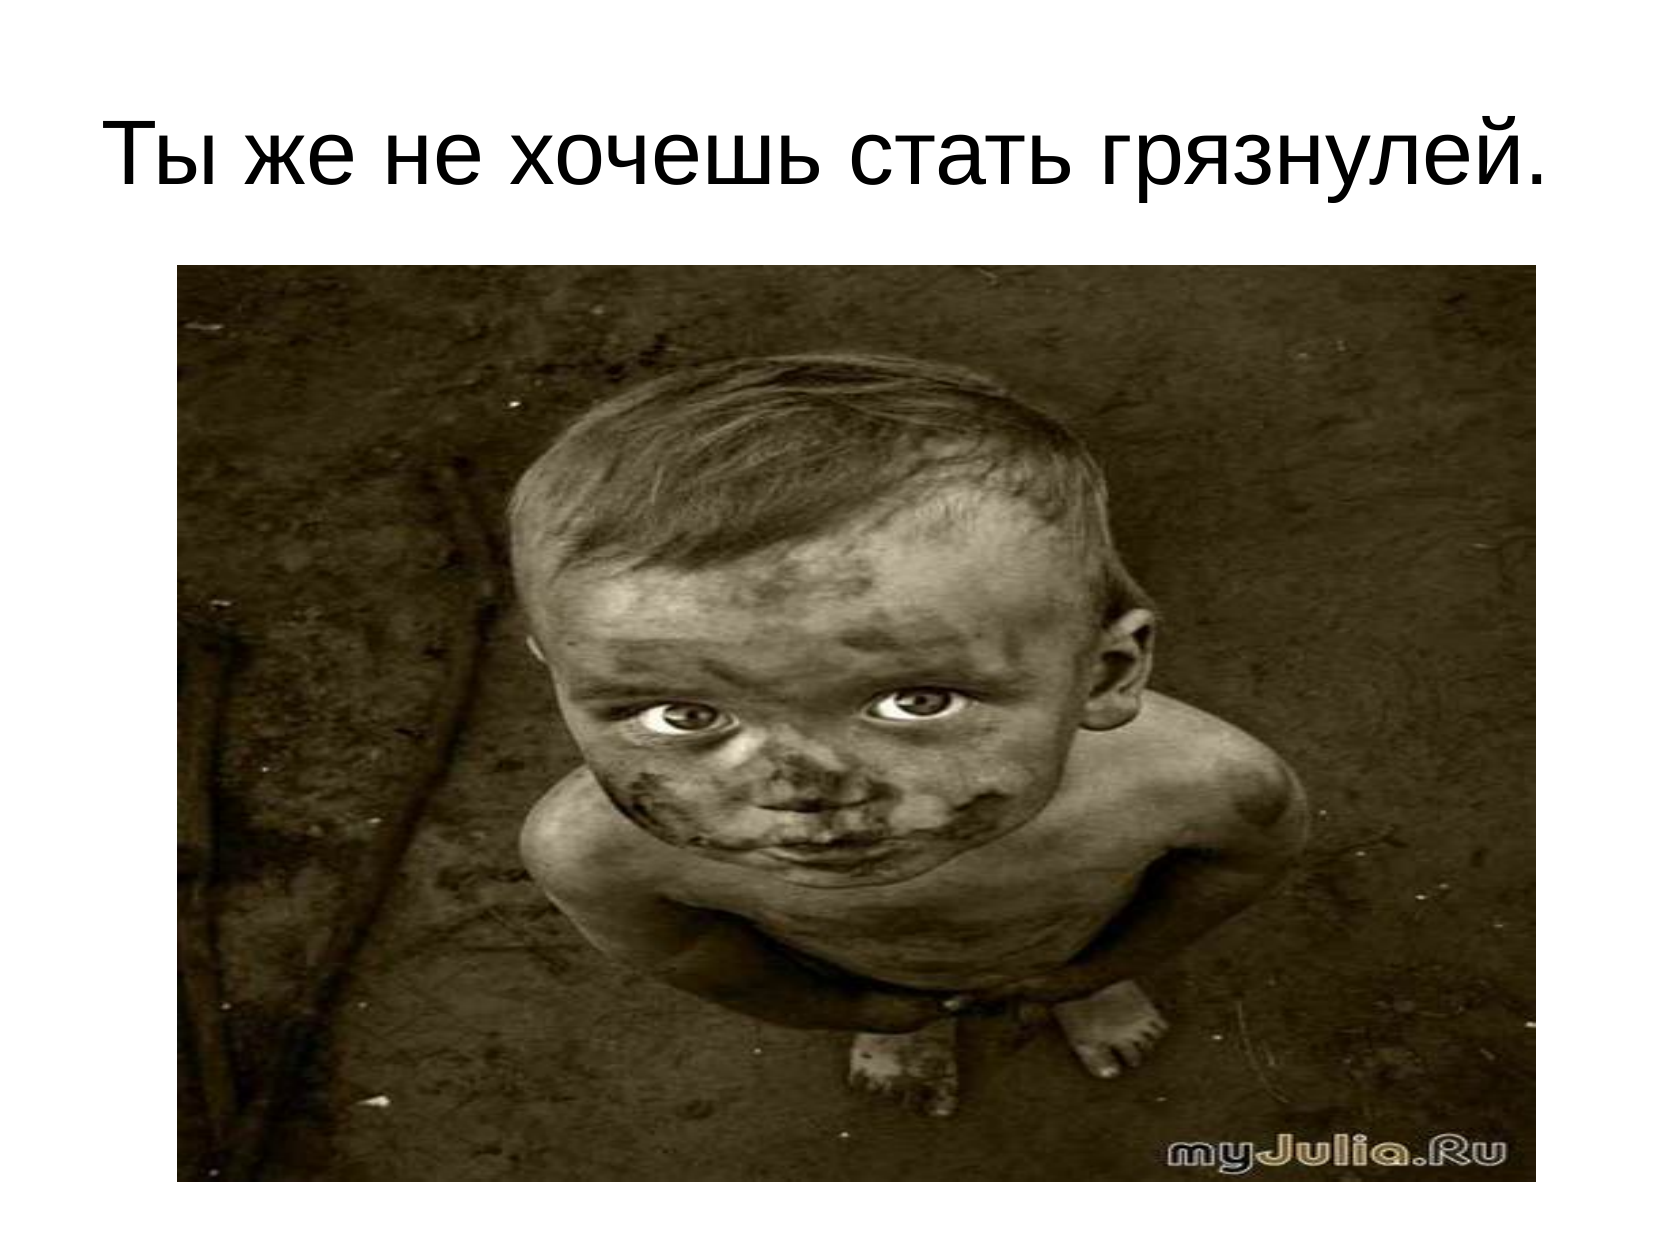

# Ты же не хочешь стать грязнулей.